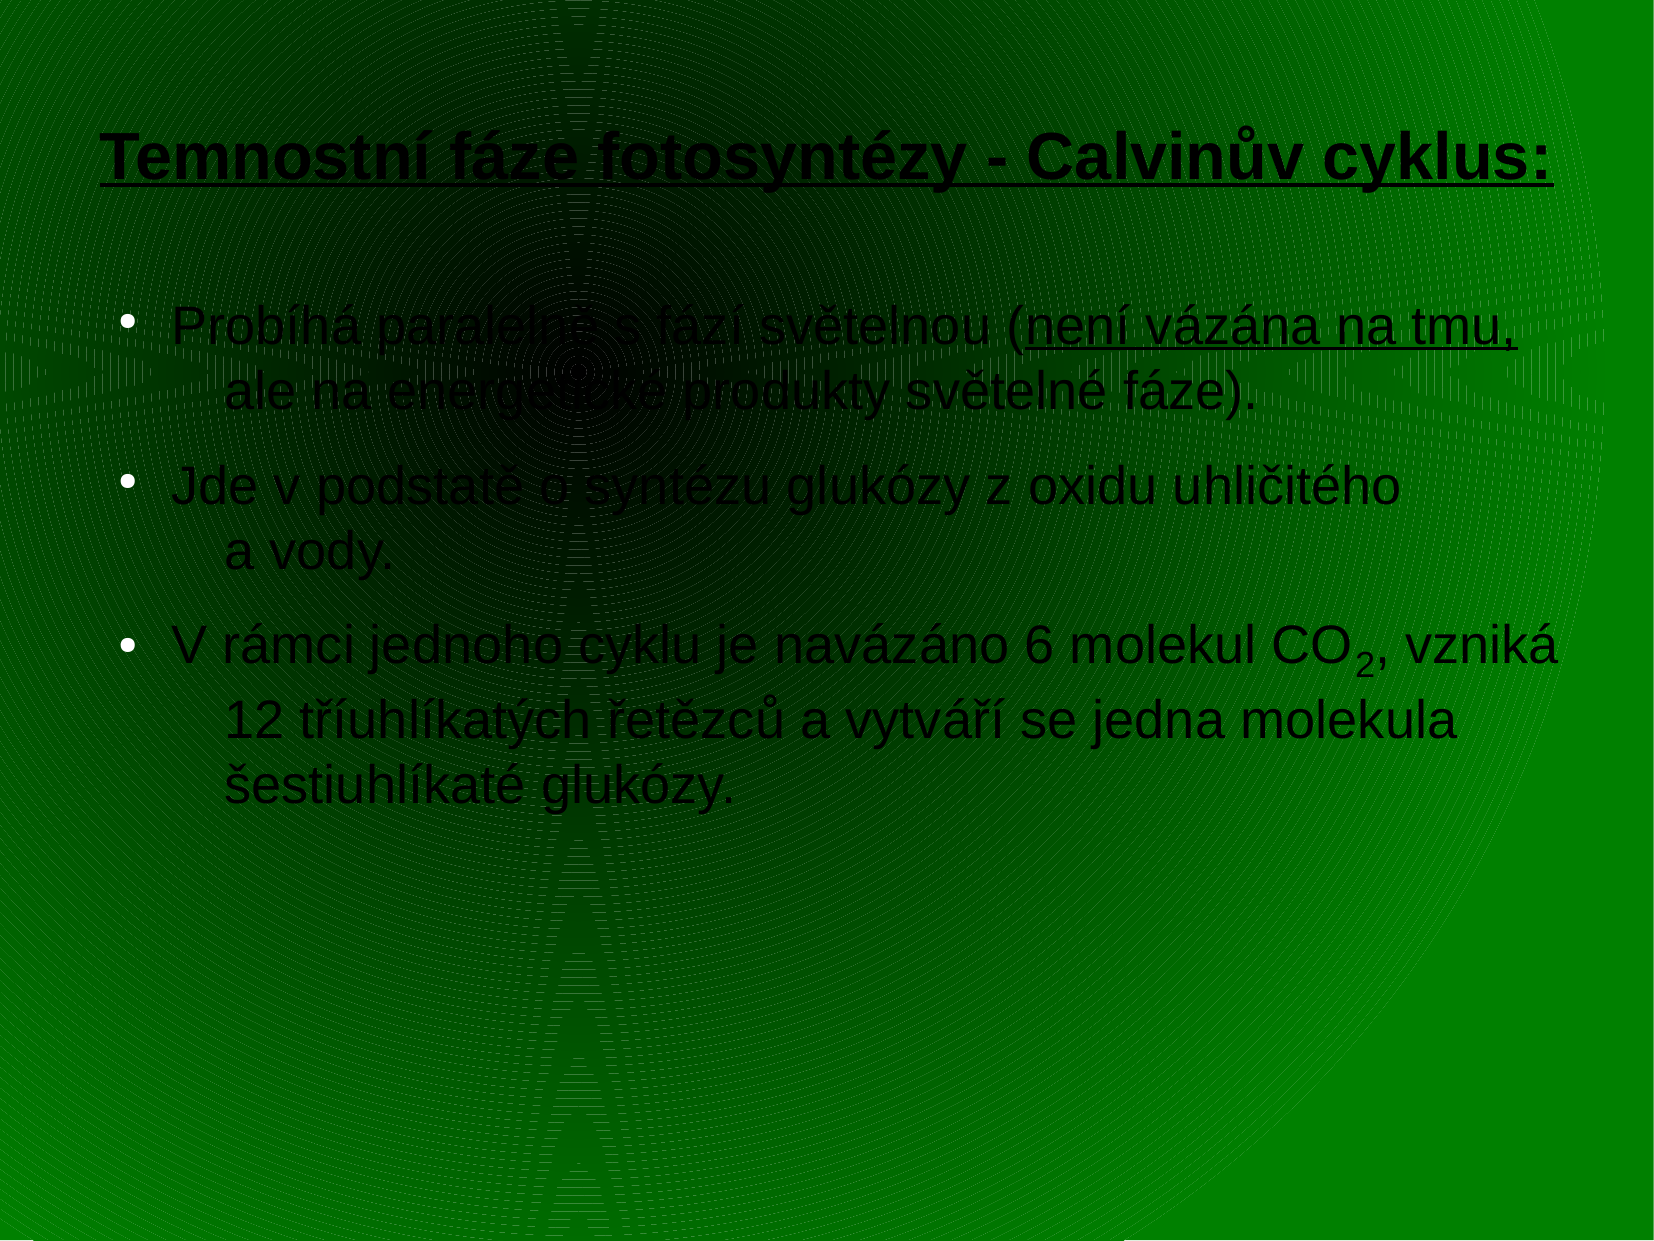

# Temnostní fáze fotosyntézy - Calvinův cyklus:
Probíhá paralelně s fází světelnou (není vázána na tmu, ale na energetické produkty světelné fáze).
Jde v podstatě o syntézu glukózy z oxidu uhličitého a vody.
V rámci jednoho cyklu je navázáno 6 molekul CO2, vzniká 12 tříuhlíkatých řetězců a vytváří se jedna molekula šestiuhlíkaté glukózy.